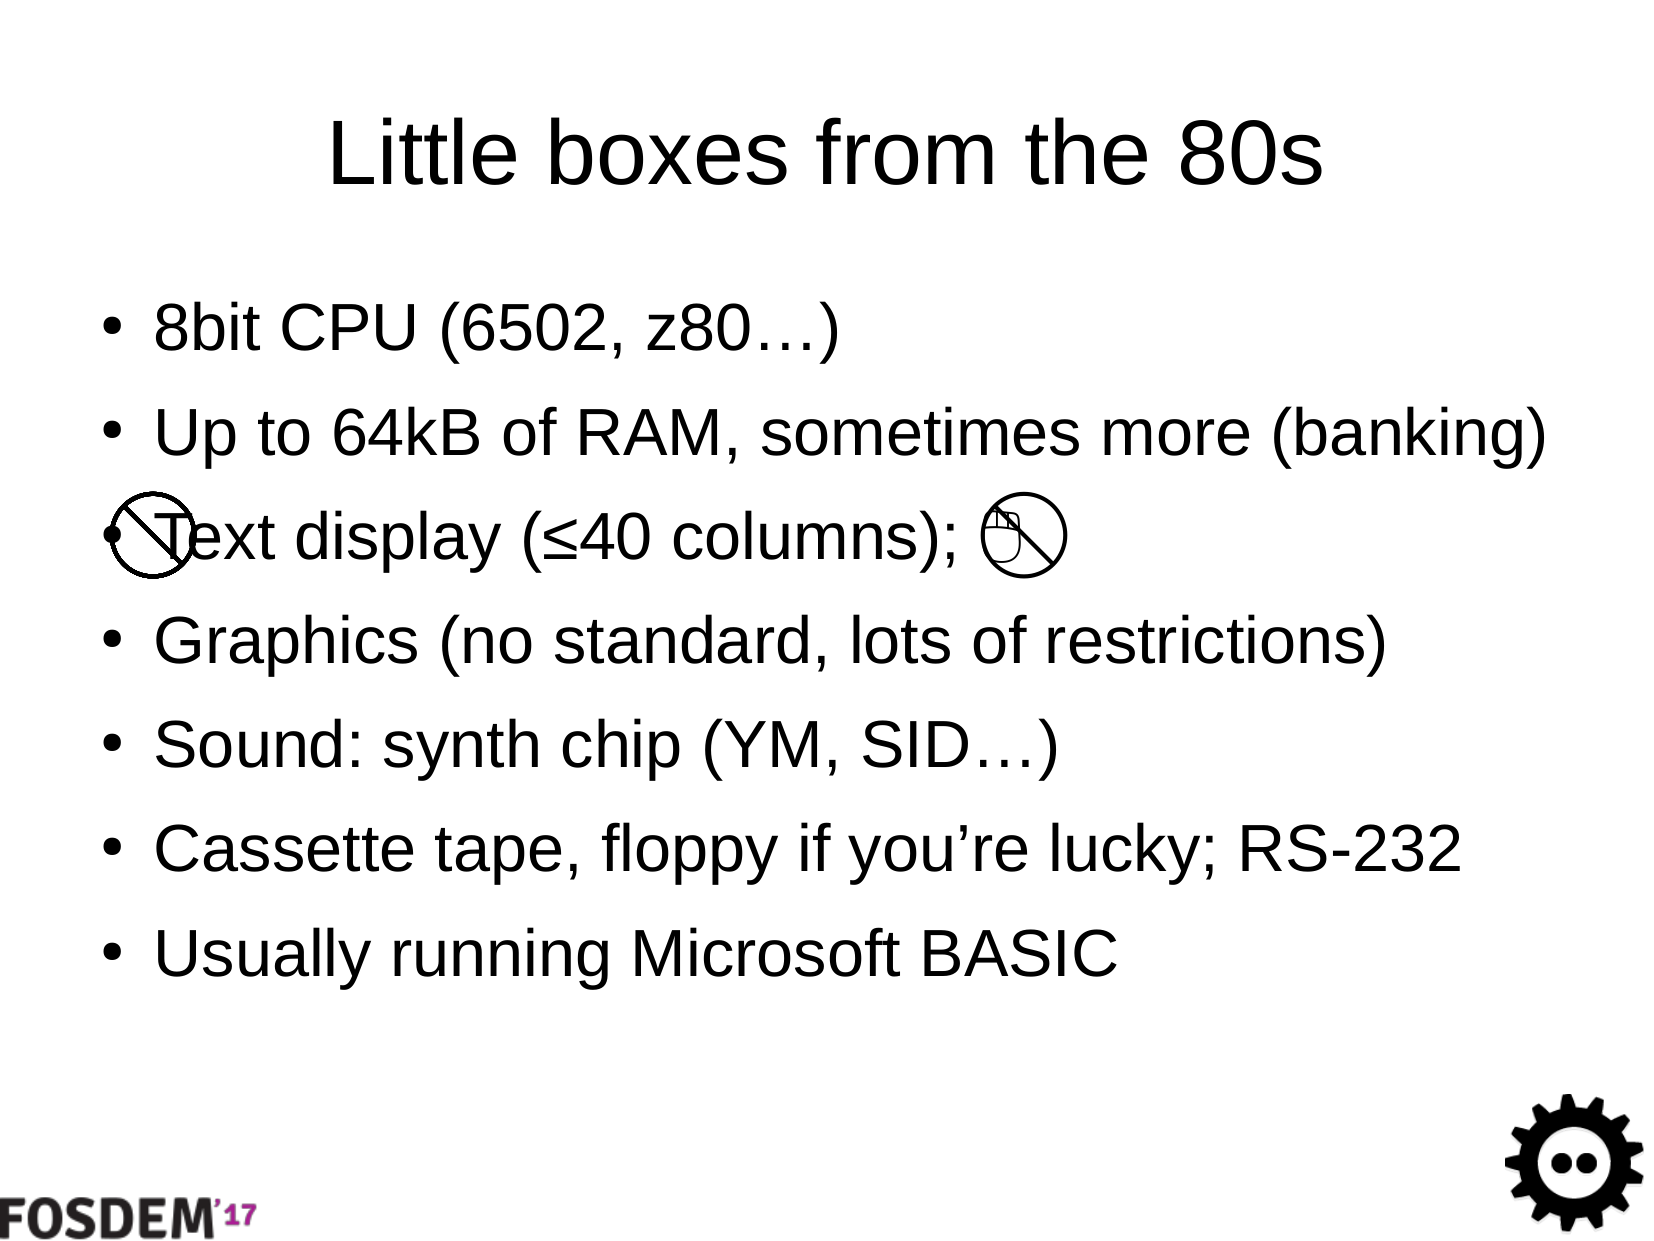

# Little boxes from the 80s
8bit CPU (6502, z80…)
Up to 64kB of RAM, sometimes more (banking)
Text display (≤40 columns); 🖱⃠
Graphics (no standard, lots of restrictions)
Sound: synth chip (YM, SID…)
Cassette tape, floppy if you’re lucky; RS-232
Usually running Microsoft BASIC